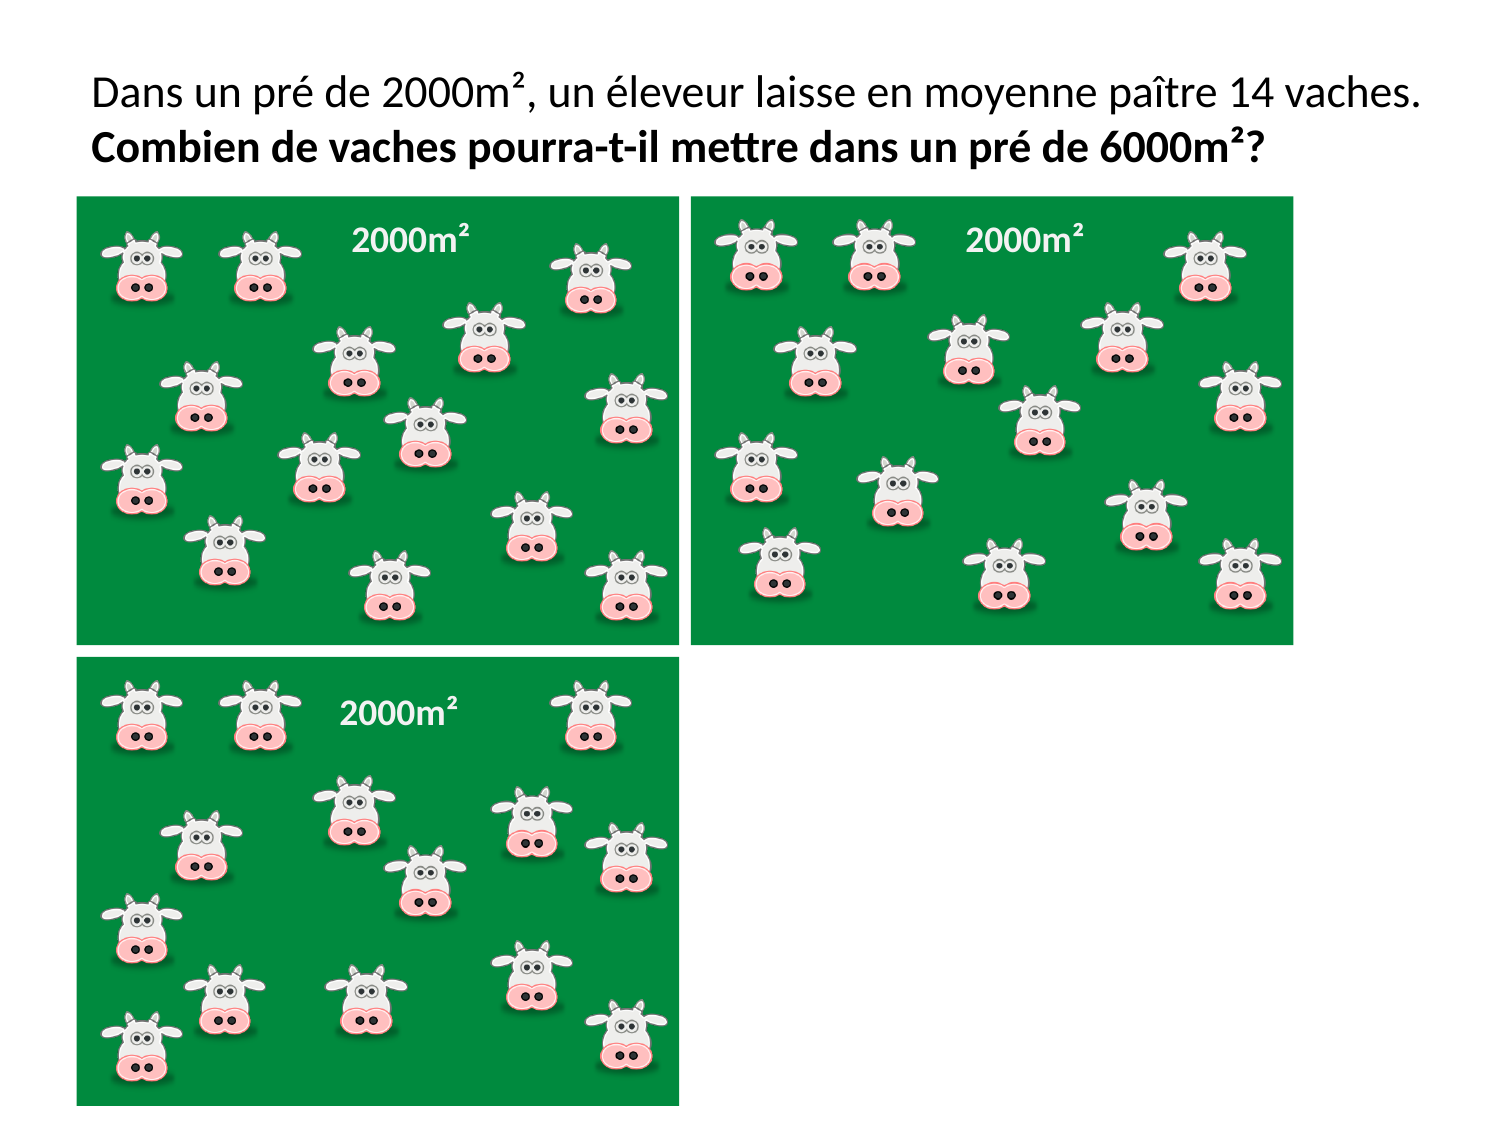

Dans un pré de 2000m², un éleveur laisse en moyenne paître 14 vaches.
Combien de vaches pourra-t-il mettre dans un pré de 6000m²?
2000m²
2000m²
2000m²